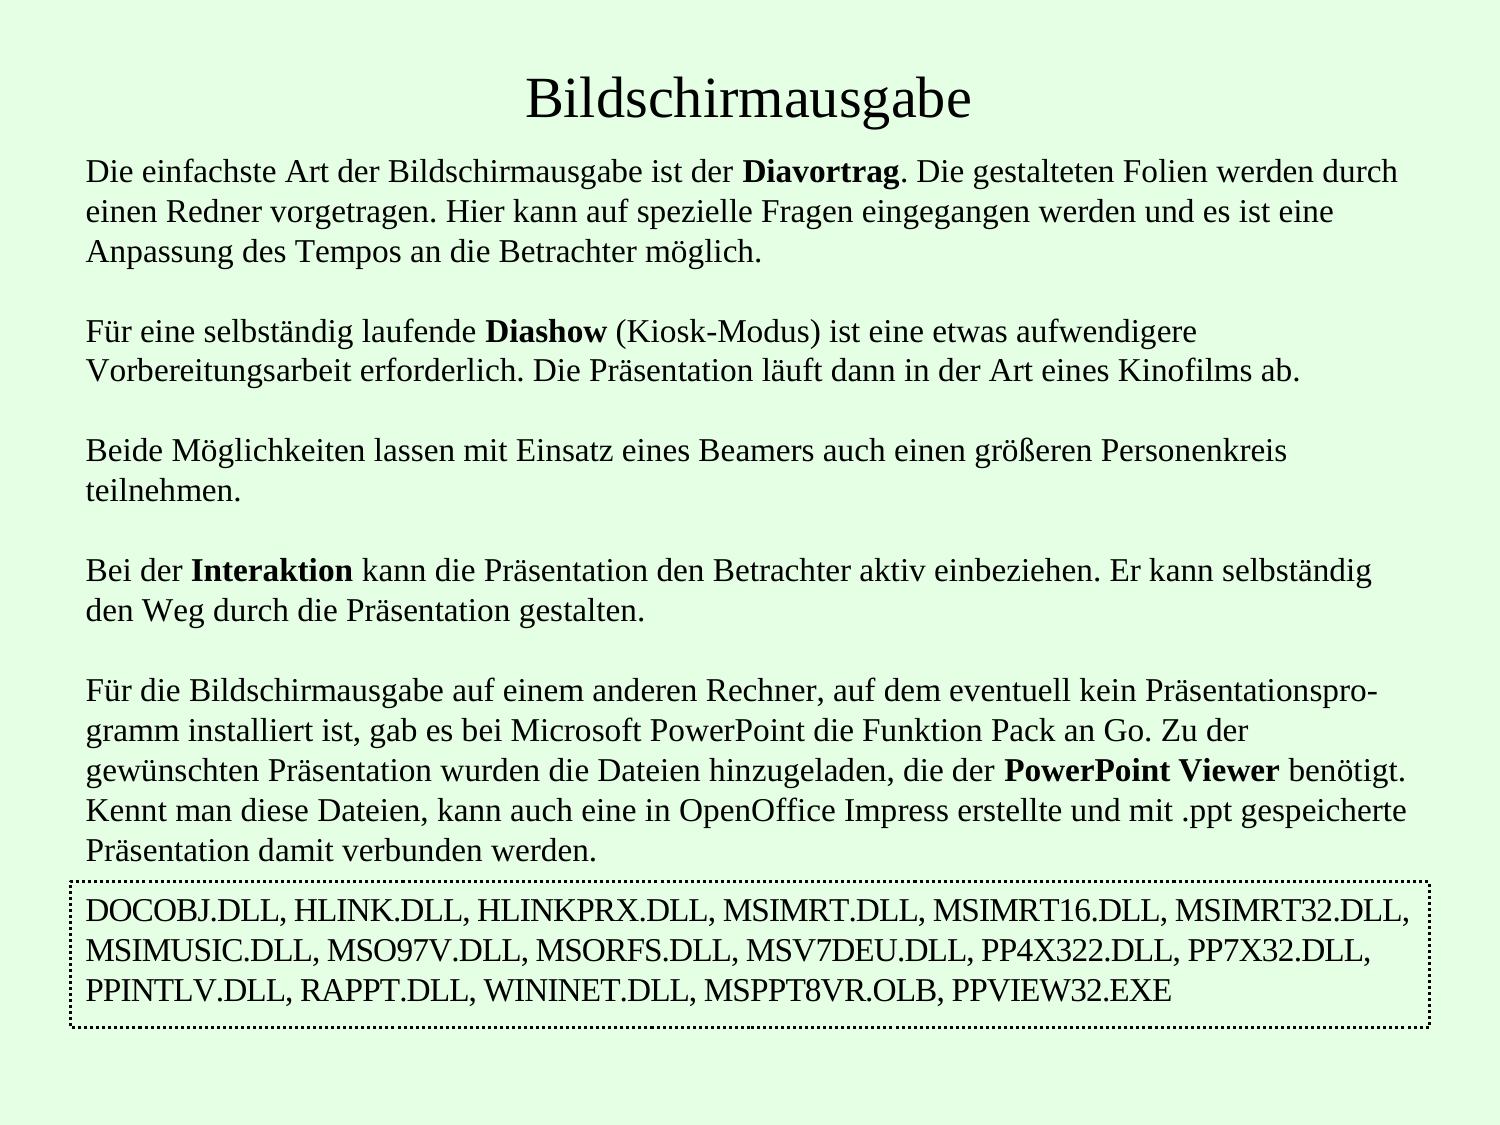

# Bildschirmausgabe
Die einfachste Art der Bildschirmausgabe ist der Diavortrag. Die gestalteten Folien werden durch einen Redner vorgetragen. Hier kann auf spezielle Fragen eingegangen werden und es ist eine Anpassung des Tempos an die Betrachter möglich.
Für eine selbständig laufende Diashow (Kiosk-Modus) ist eine etwas aufwendigere Vorbereitungsarbeit erforderlich. Die Präsentation läuft dann in der Art eines Kinofilms ab.
Beide Möglichkeiten lassen mit Einsatz eines Beamers auch einen größeren Personenkreis teilnehmen.
Bei der Interaktion kann die Präsentation den Betrachter aktiv einbeziehen. Er kann selbständig den Weg durch die Präsentation gestalten.
Für die Bildschirmausgabe auf einem anderen Rechner, auf dem eventuell kein Präsentationspro-gramm installiert ist, gab es bei Microsoft PowerPoint die Funktion Pack an Go. Zu der gewünschten Präsentation wurden die Dateien hinzugeladen, die der PowerPoint Viewer benötigt. Kennt man diese Dateien, kann auch eine in OpenOffice Impress erstellte und mit .ppt gespeicherte Präsentation damit verbunden werden.
DOCOBJ.DLL, HLINK.DLL, HLINKPRX.DLL, MSIMRT.DLL, MSIMRT16.DLL, MSIMRT32.DLL, MSIMUSIC.DLL, MSO97V.DLL, MSORFS.DLL, MSV7DEU.DLL, PP4X322.DLL, PP7X32.DLL, PPINTLV.DLL, RAPPT.DLL, WININET.DLL, MSPPT8VR.OLB, PPVIEW32.EXE